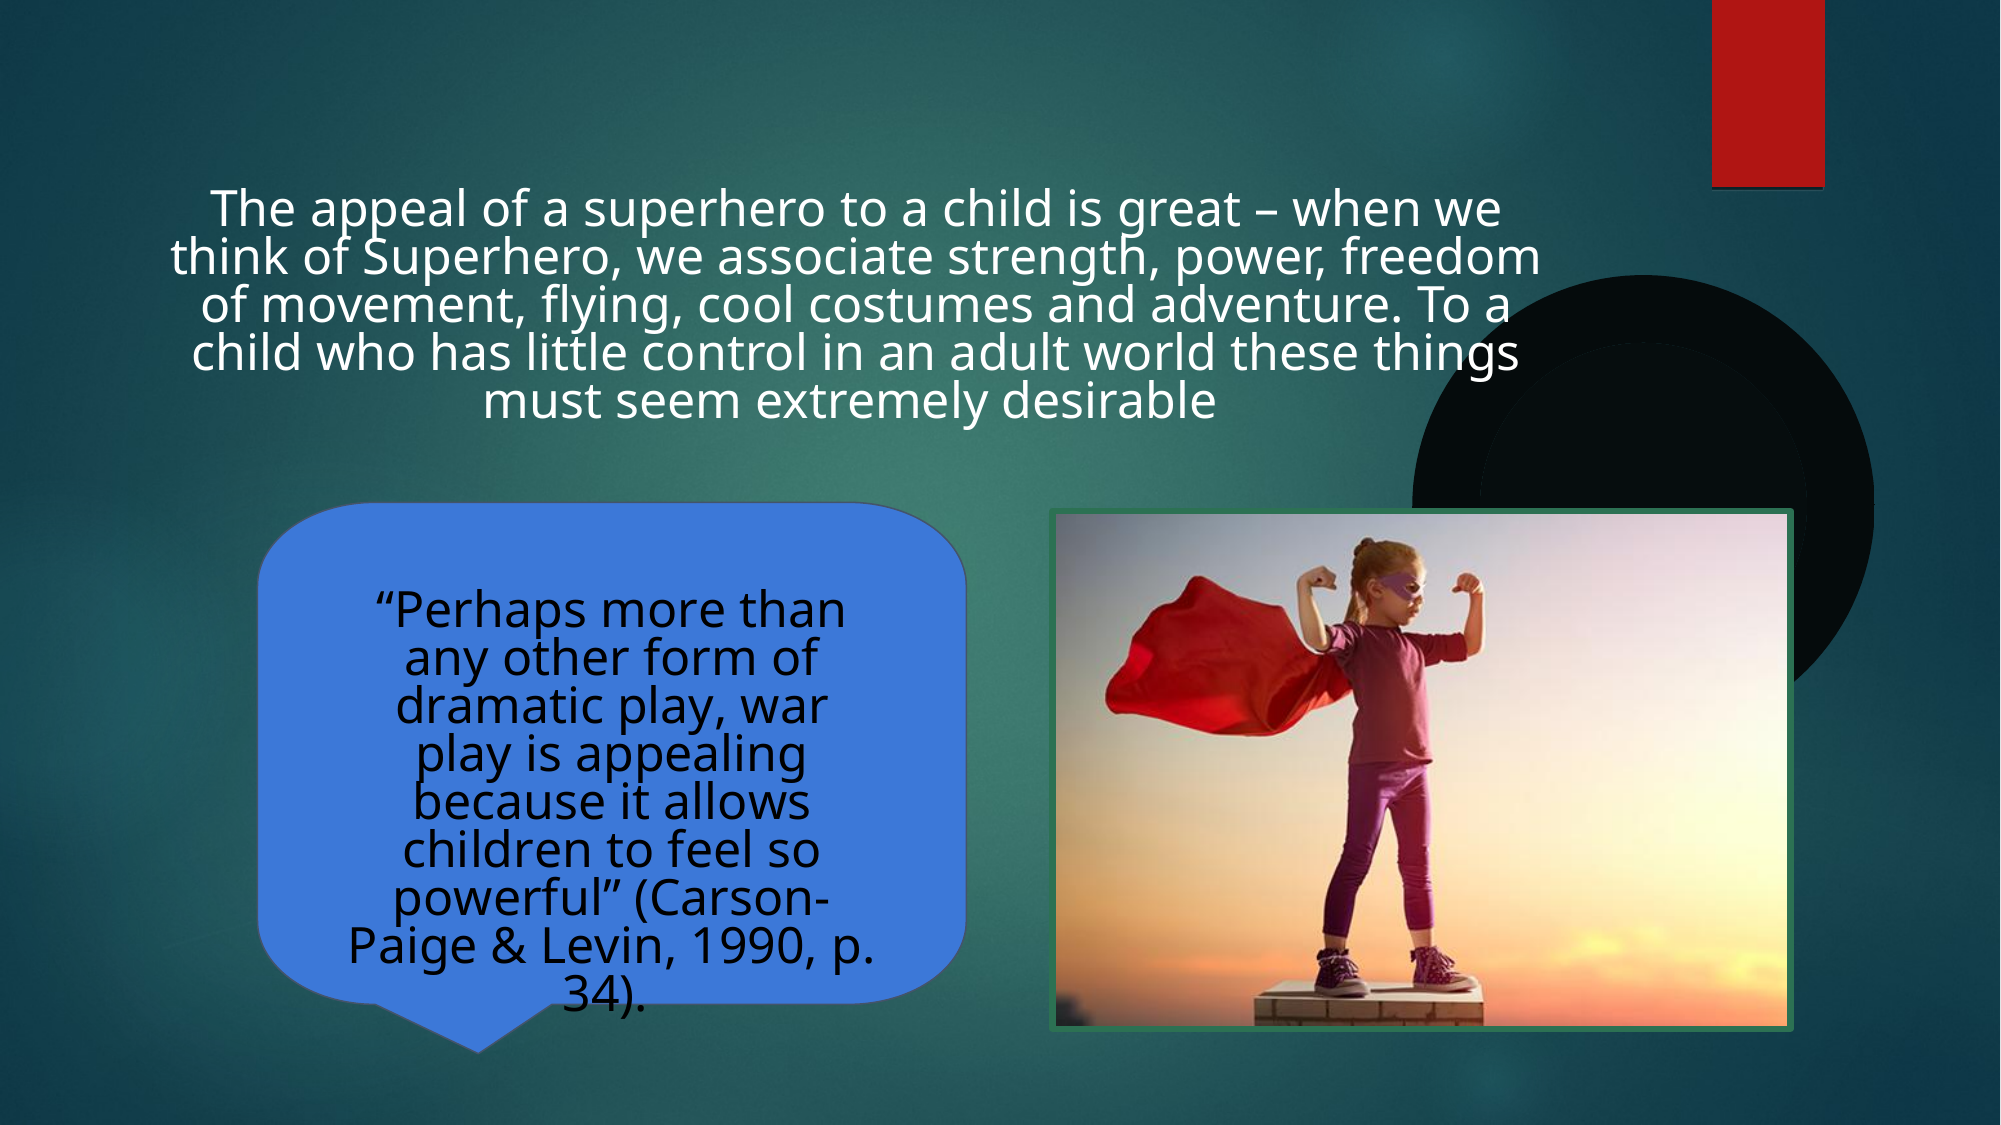

# The appeal of a superhero to a child is great – when we think of Superhero, we associate strength, power, freedom of movement, flying, cool costumes and adventure. To a child who has little control in an adult world these things must seem extremely desirable
“Perhaps more than any other form of dramatic play, war play is appealing because it allows children to feel so powerful” (Carson-Paige & Levin, 1990, p. 34).